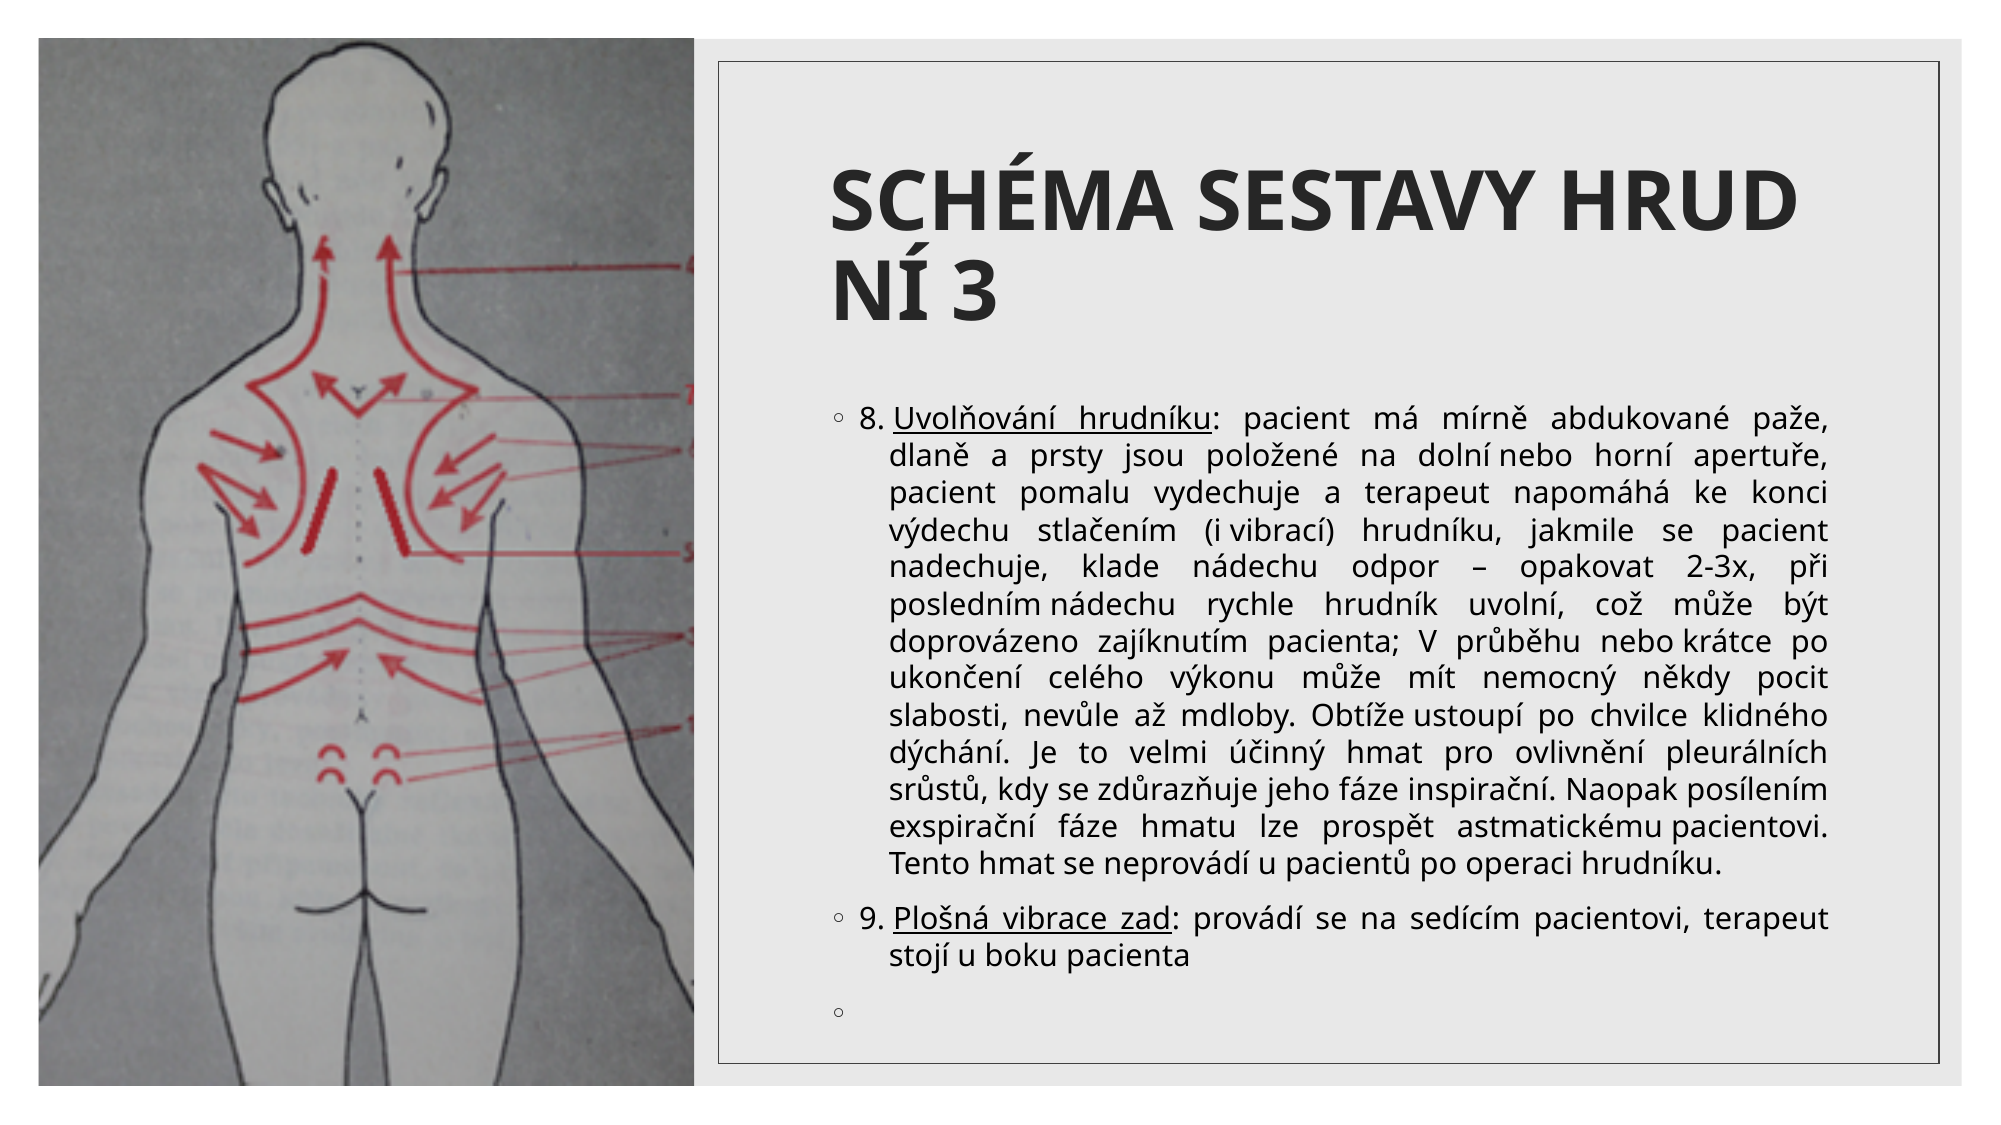

# SCHÉMA SESTAVY HRUDNÍ 3
8. Uvolňování hrudníku: pacient má mírně abdukované paže, dlaně a prsty jsou položené na dolní nebo horní apertuře, pacient pomalu vydechuje a terapeut napomáhá ke konci výdechu stlačením (i vibrací) hrudníku, jakmile se pacient nadechuje, klade nádechu odpor – opakovat 2-3x, při posledním nádechu rychle hrudník uvolní, což může být doprovázeno zajíknutím pacienta; V průběhu nebo krátce po ukončení celého výkonu může mít nemocný někdy pocit slabosti, nevůle až mdloby. Obtíže ustoupí po chvilce klidného dýchání. Je to velmi účinný hmat pro ovlivnění pleurálních srůstů, kdy se zdůrazňuje jeho fáze inspirační. Naopak posílením exspirační fáze hmatu lze prospět astmatickému pacientovi. Tento hmat se neprovádí u pacientů po operaci hrudníku.
9. Plošná vibrace zad: provádí se na sedícím pacientovi, terapeut stojí u boku pacienta